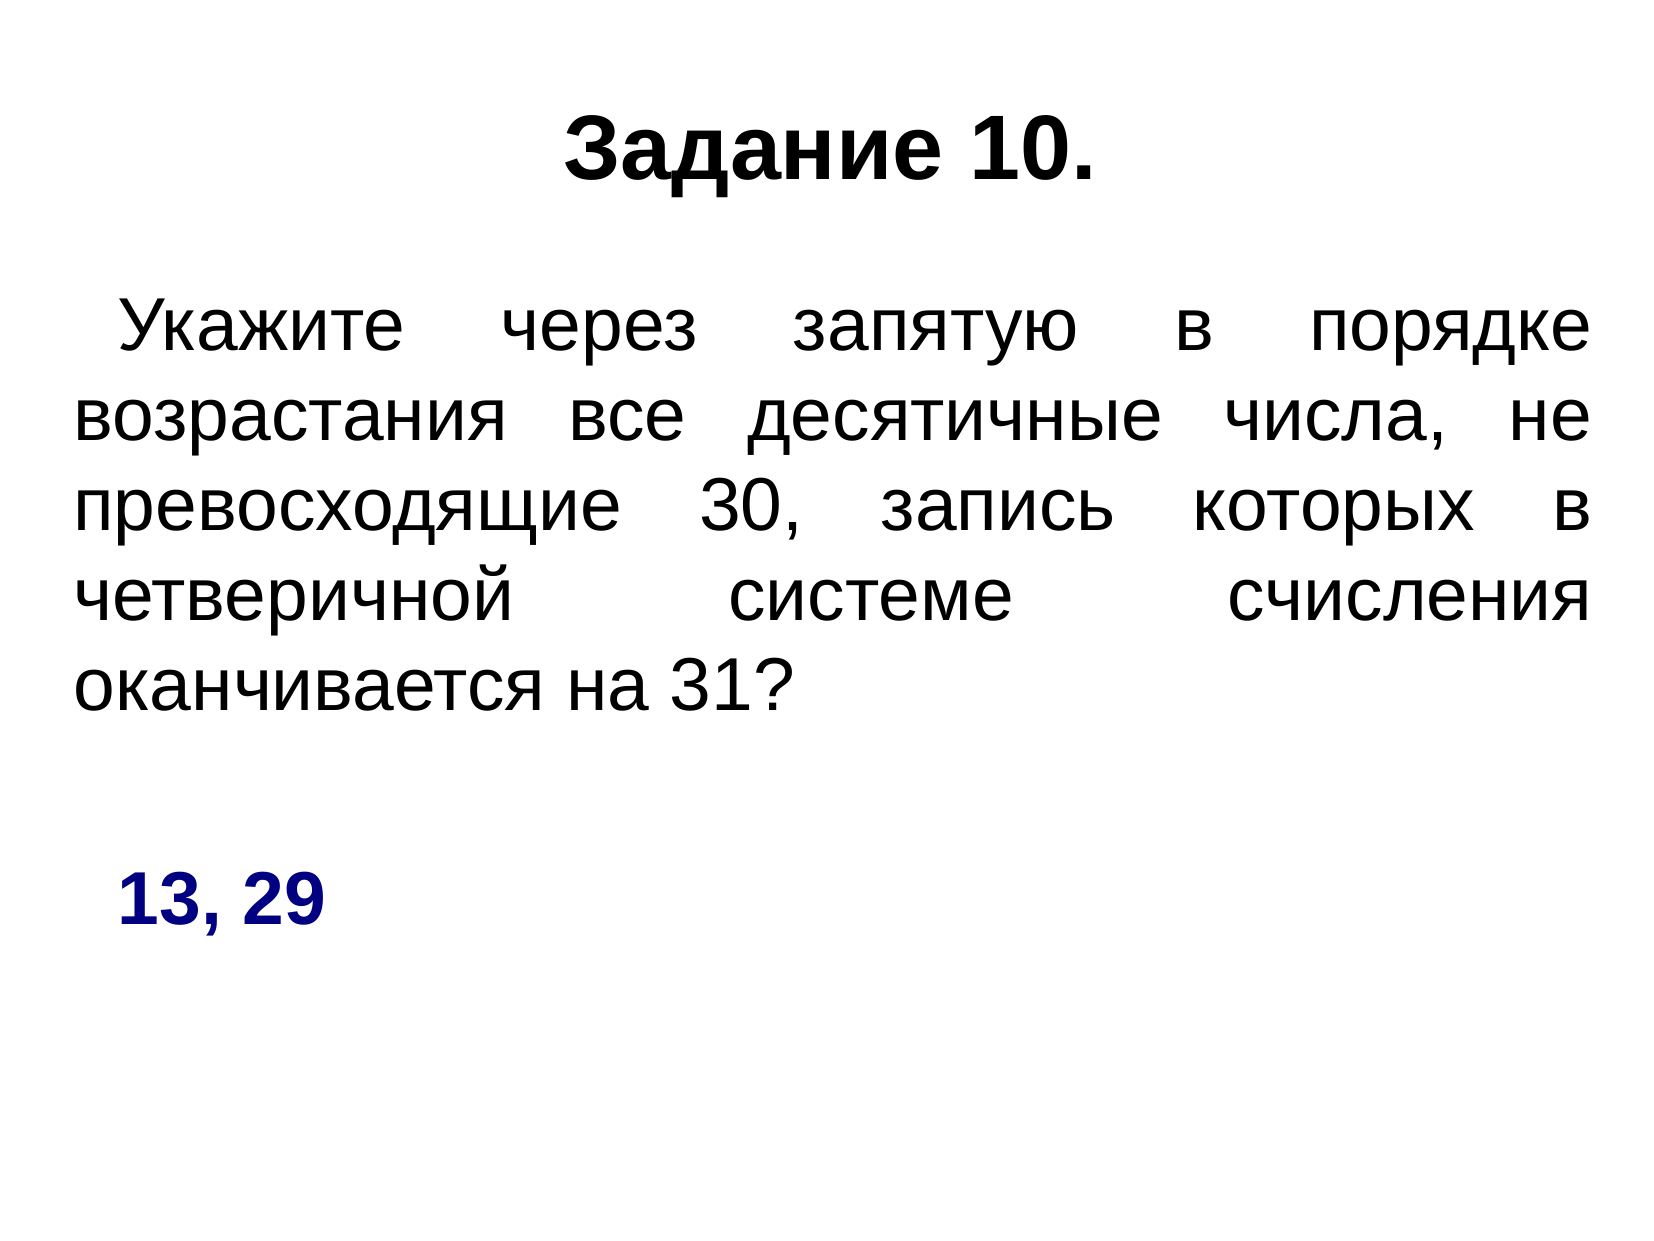

# Задание 10.
Укажите через запятую в порядке возрастания все десятичные числа, не превосходящие 30, запись которых в четверичной системе счисления оканчивается на 31?
13, 29